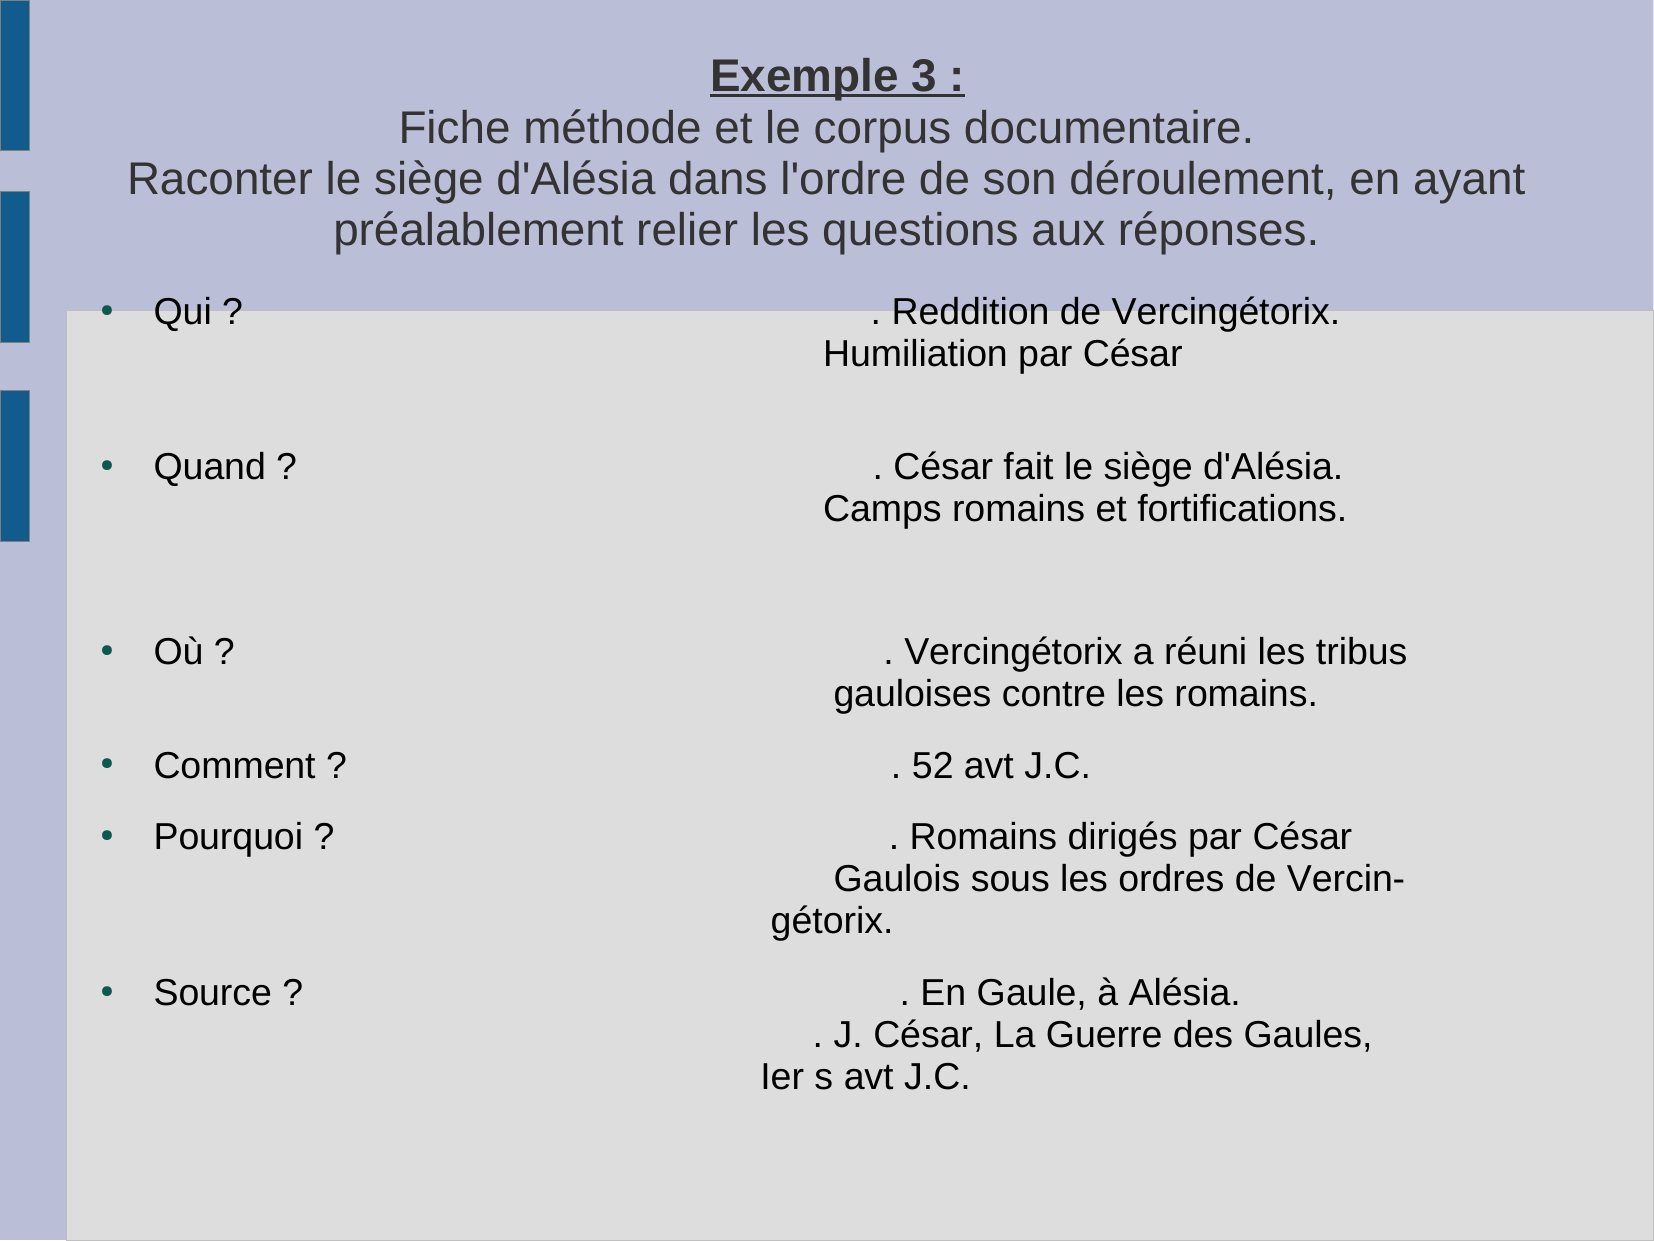

# Exemple 3 : Fiche méthode et le corpus documentaire. Raconter le siège d'Alésia dans l'ordre de son déroulement, en ayant préalablement relier les questions aux réponses.
Qui ?  . Reddition de Vercingétorix. Humiliation par César
Quand ?  . César fait le siège d'Alésia. Camps romains et fortifications.
Où ? . Vercingétorix a réuni les tribus gauloises contre les romains.
Comment ? . 52 avt J.C.
Pourquoi ? . Romains dirigés par César Gaulois sous les ordres de Vercin- gétorix.
Source ? . En Gaule, à Alésia. . J. César, La Guerre des Gaules, Ier s avt J.C.